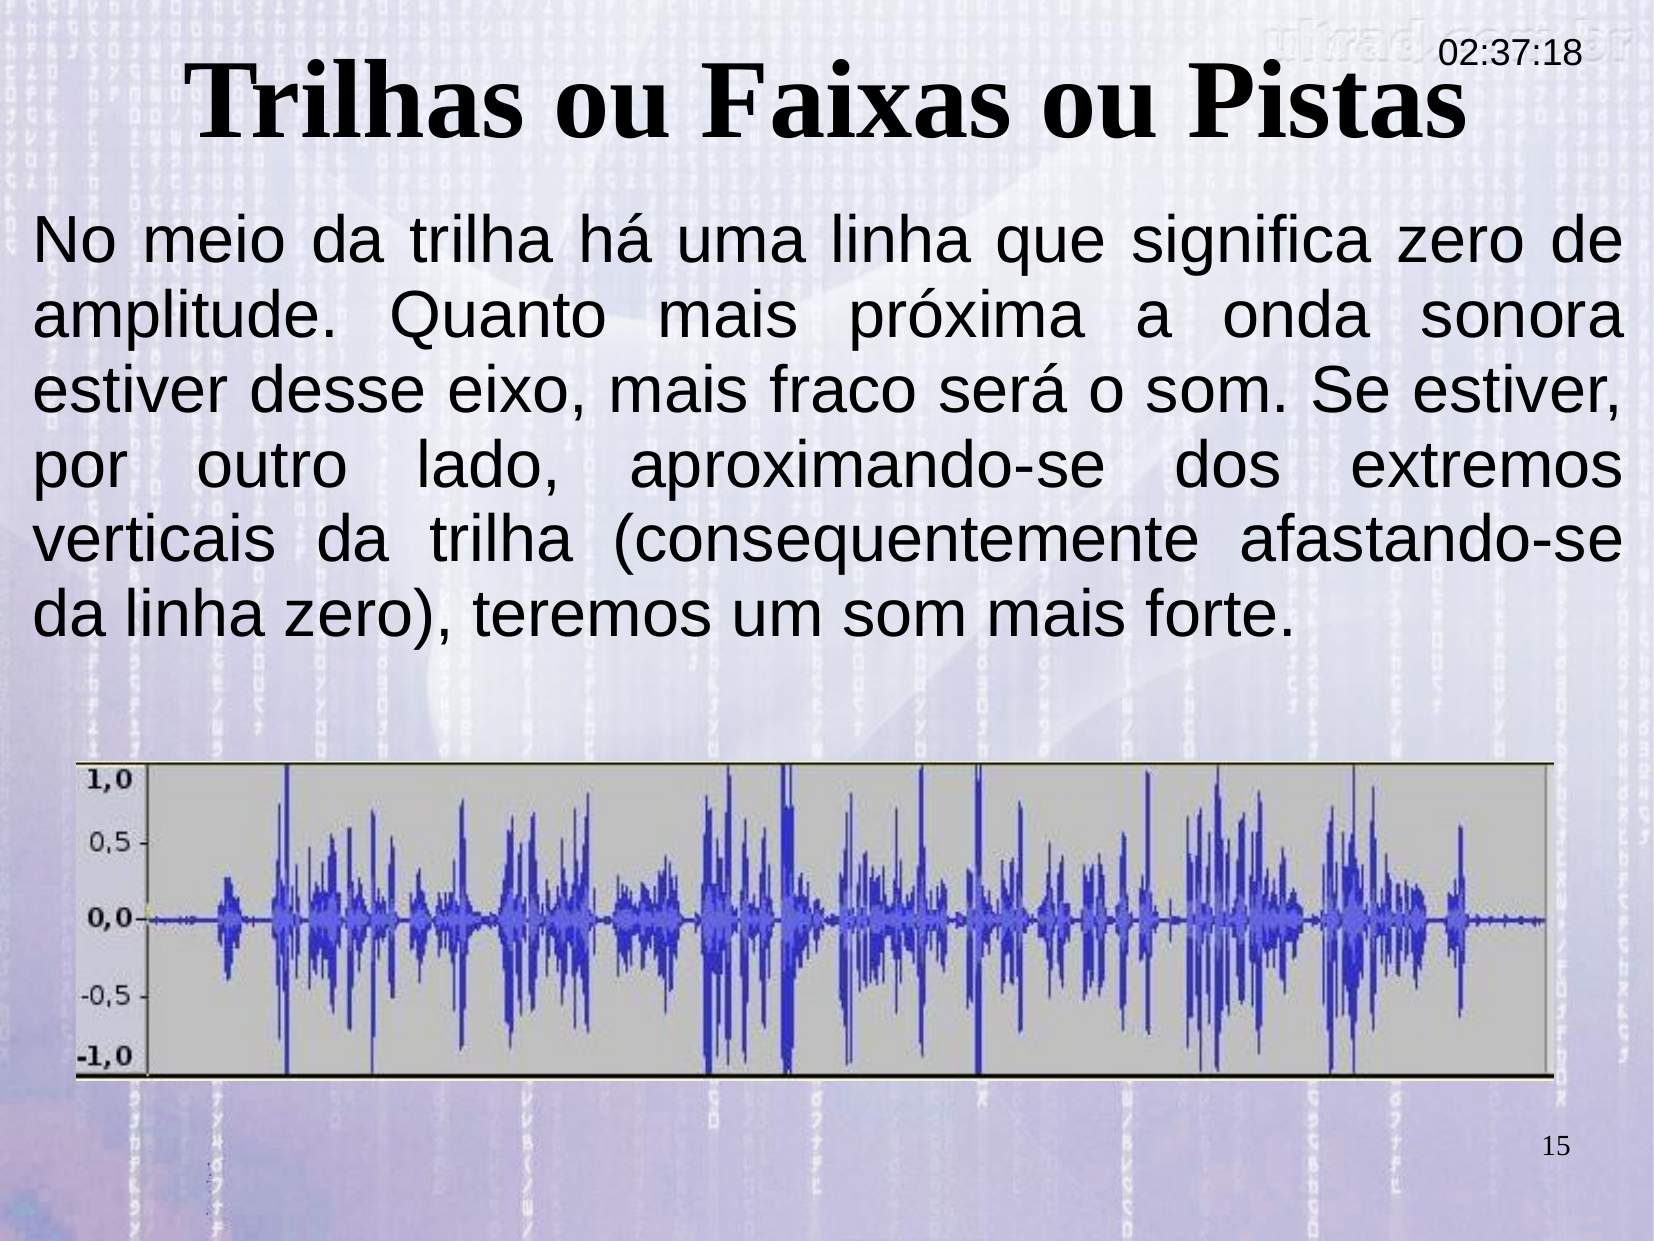

02:22:19
Trilhas ou Faixas ou Pistas
No meio da trilha há uma linha que significa zero de amplitude. Quanto mais próxima a onda sonora estiver desse eixo, mais fraco será o som. Se estiver, por outro lado, aproximando-se dos extremos verticais da trilha (consequentemente afastando-se da linha zero), teremos um som mais forte.
15